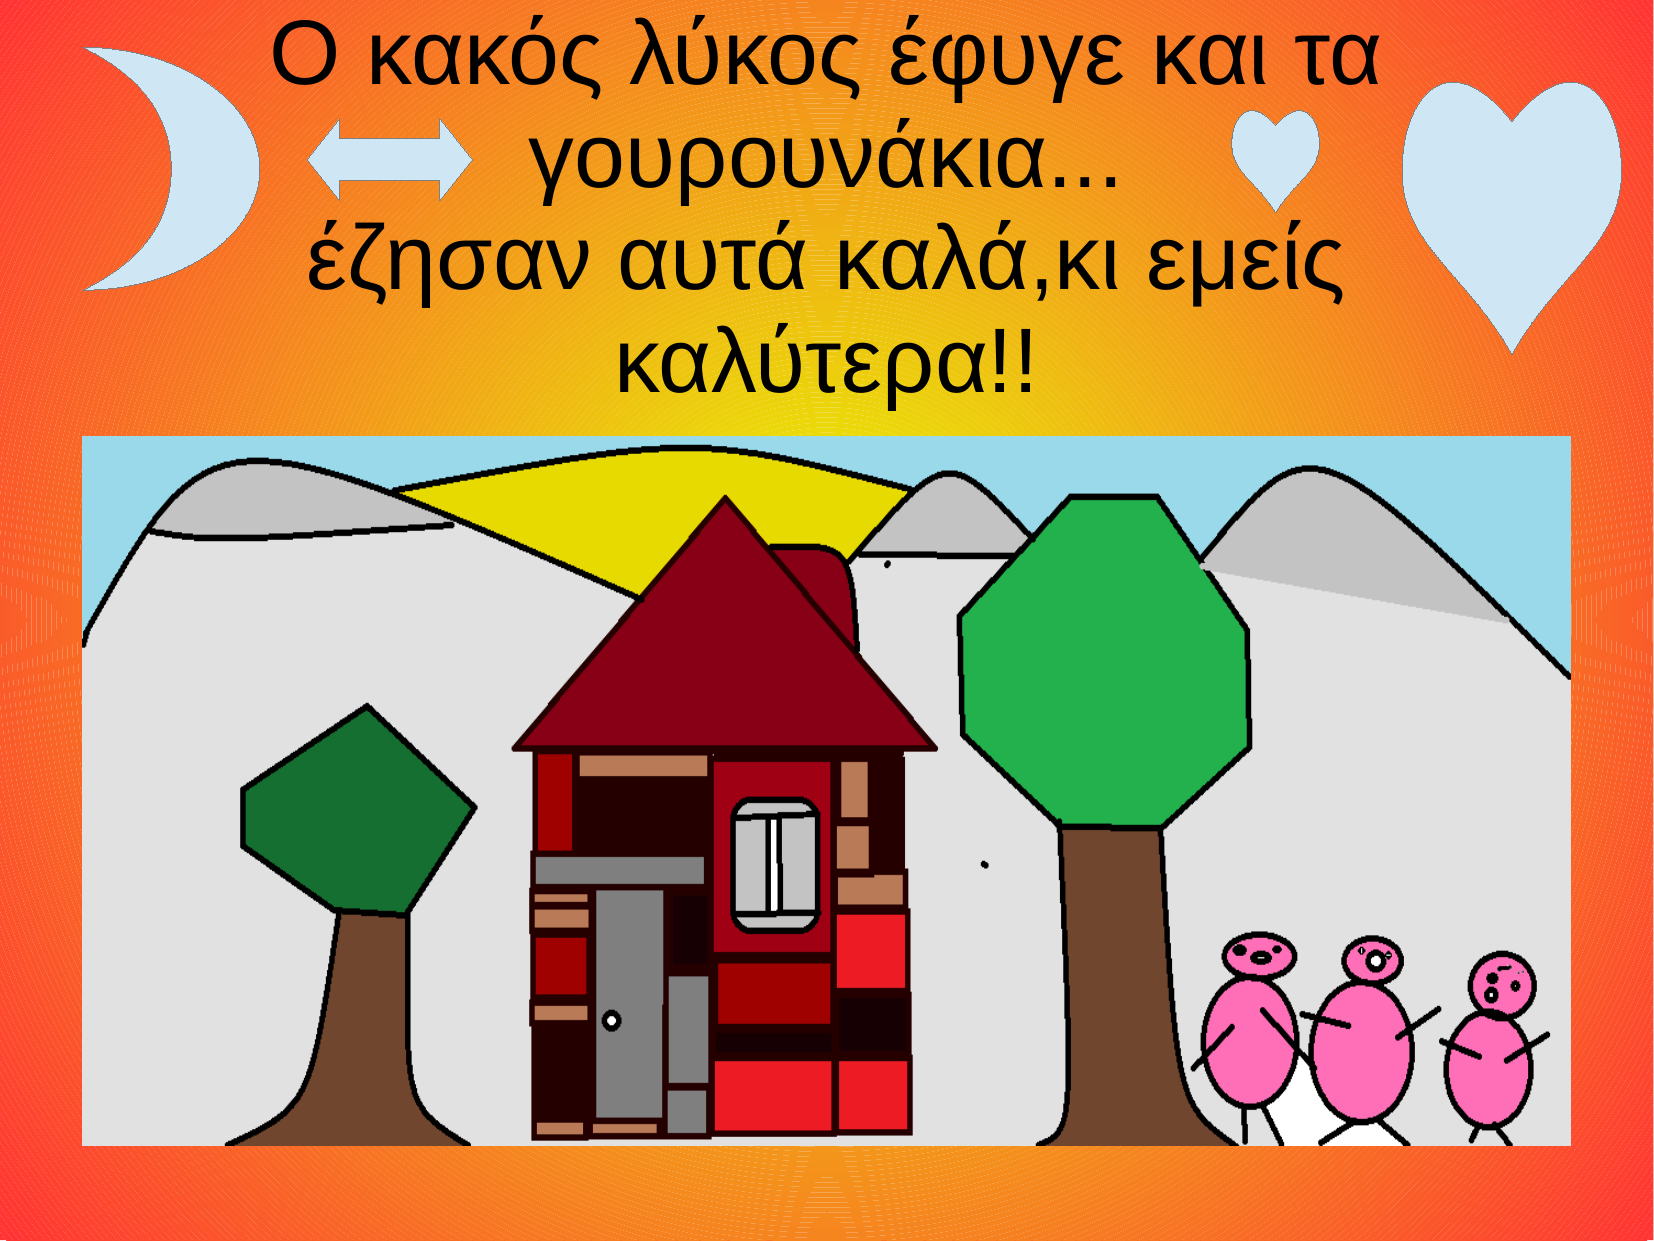

# Ο κακός λύκος έφυγε και τα γουρουνάκια... έζησαν αυτά καλά,κι εμείς καλύτερα!!